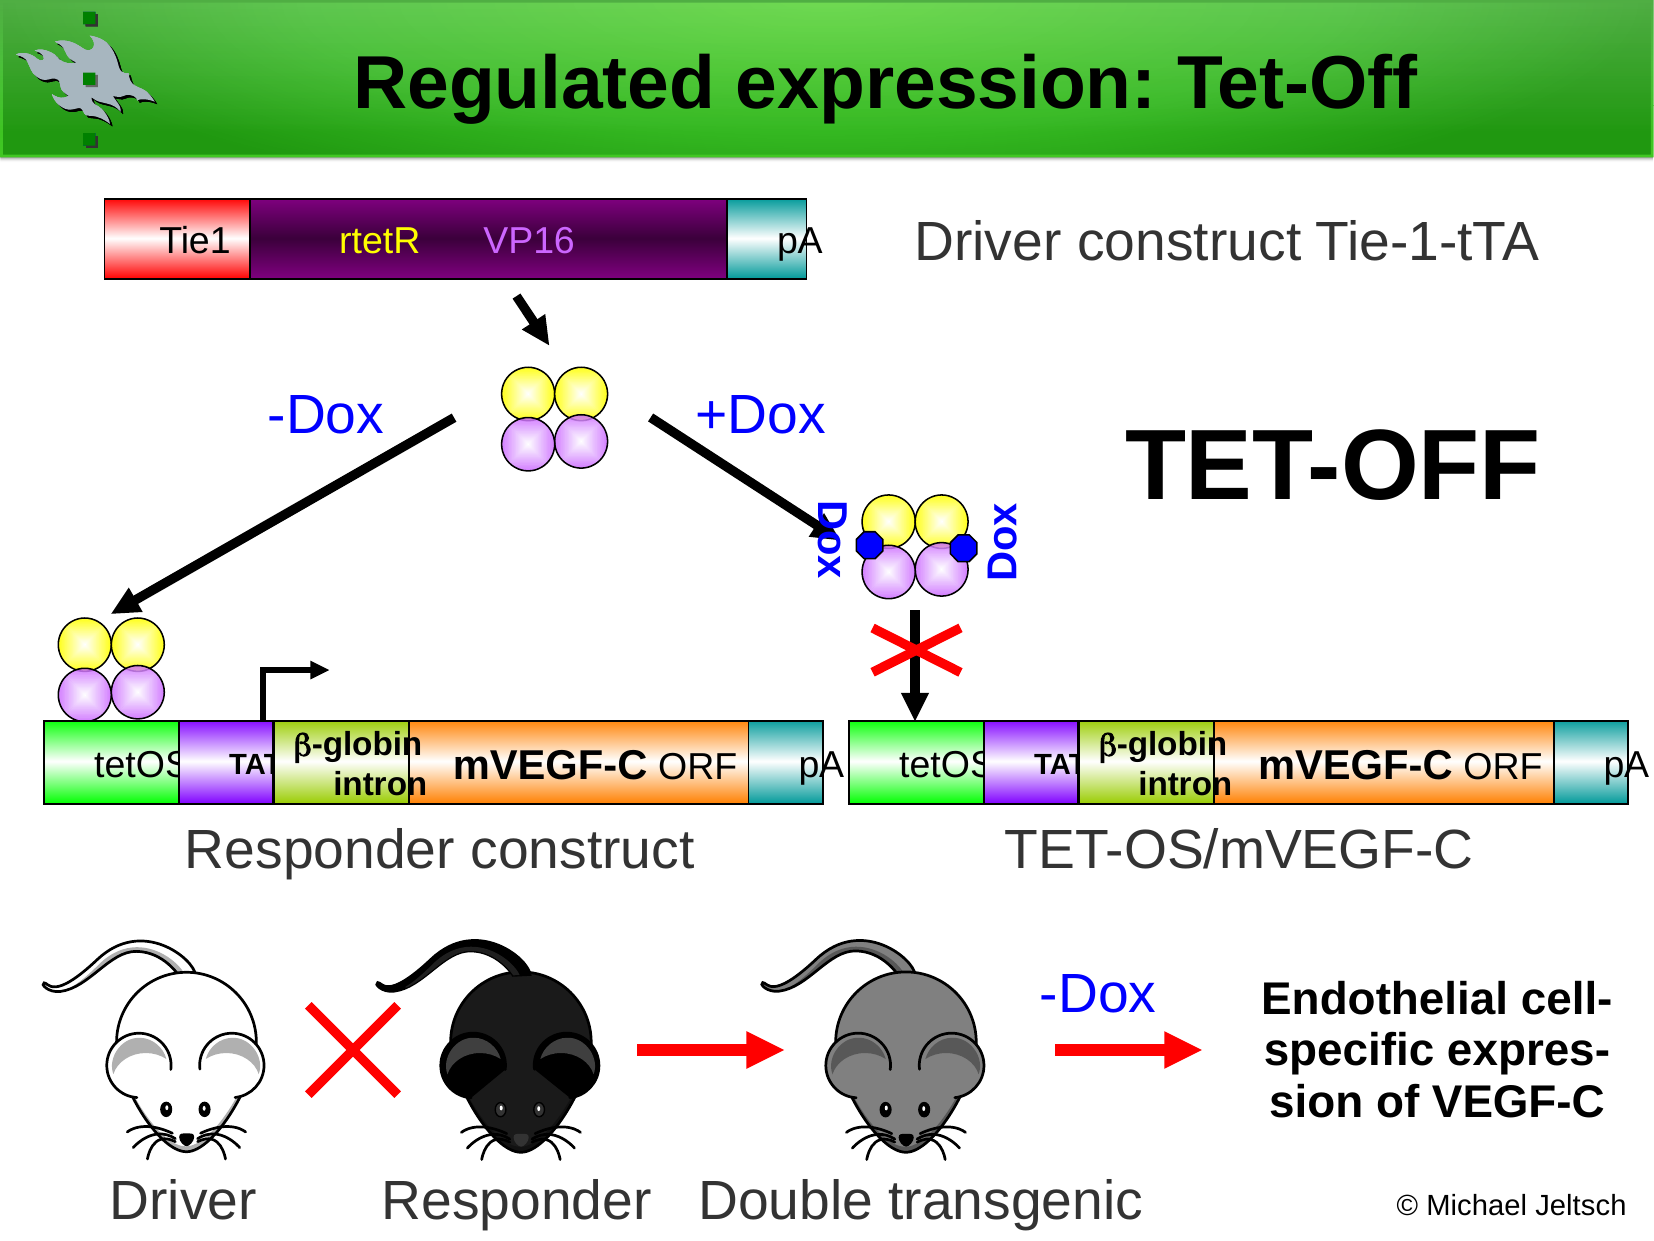

# Regulated expression: Tet-Off
Tie1
rtetR VP16
pA
Driver construct Tie-1-tTA
-Dox
+Dox
TET-OFF
Dox
Dox
tetOS
TATA
-globin
 intron
mVEGF-C ORF
pA
tetOS
TATA
-globin
 intron
mVEGF-C ORF
pA
TET-OS/mVEGF-C
Responder construct
-Dox
Endothelial cell-
specific expres-
sion of VEGF-C
Driver
Responder
Double transgenic